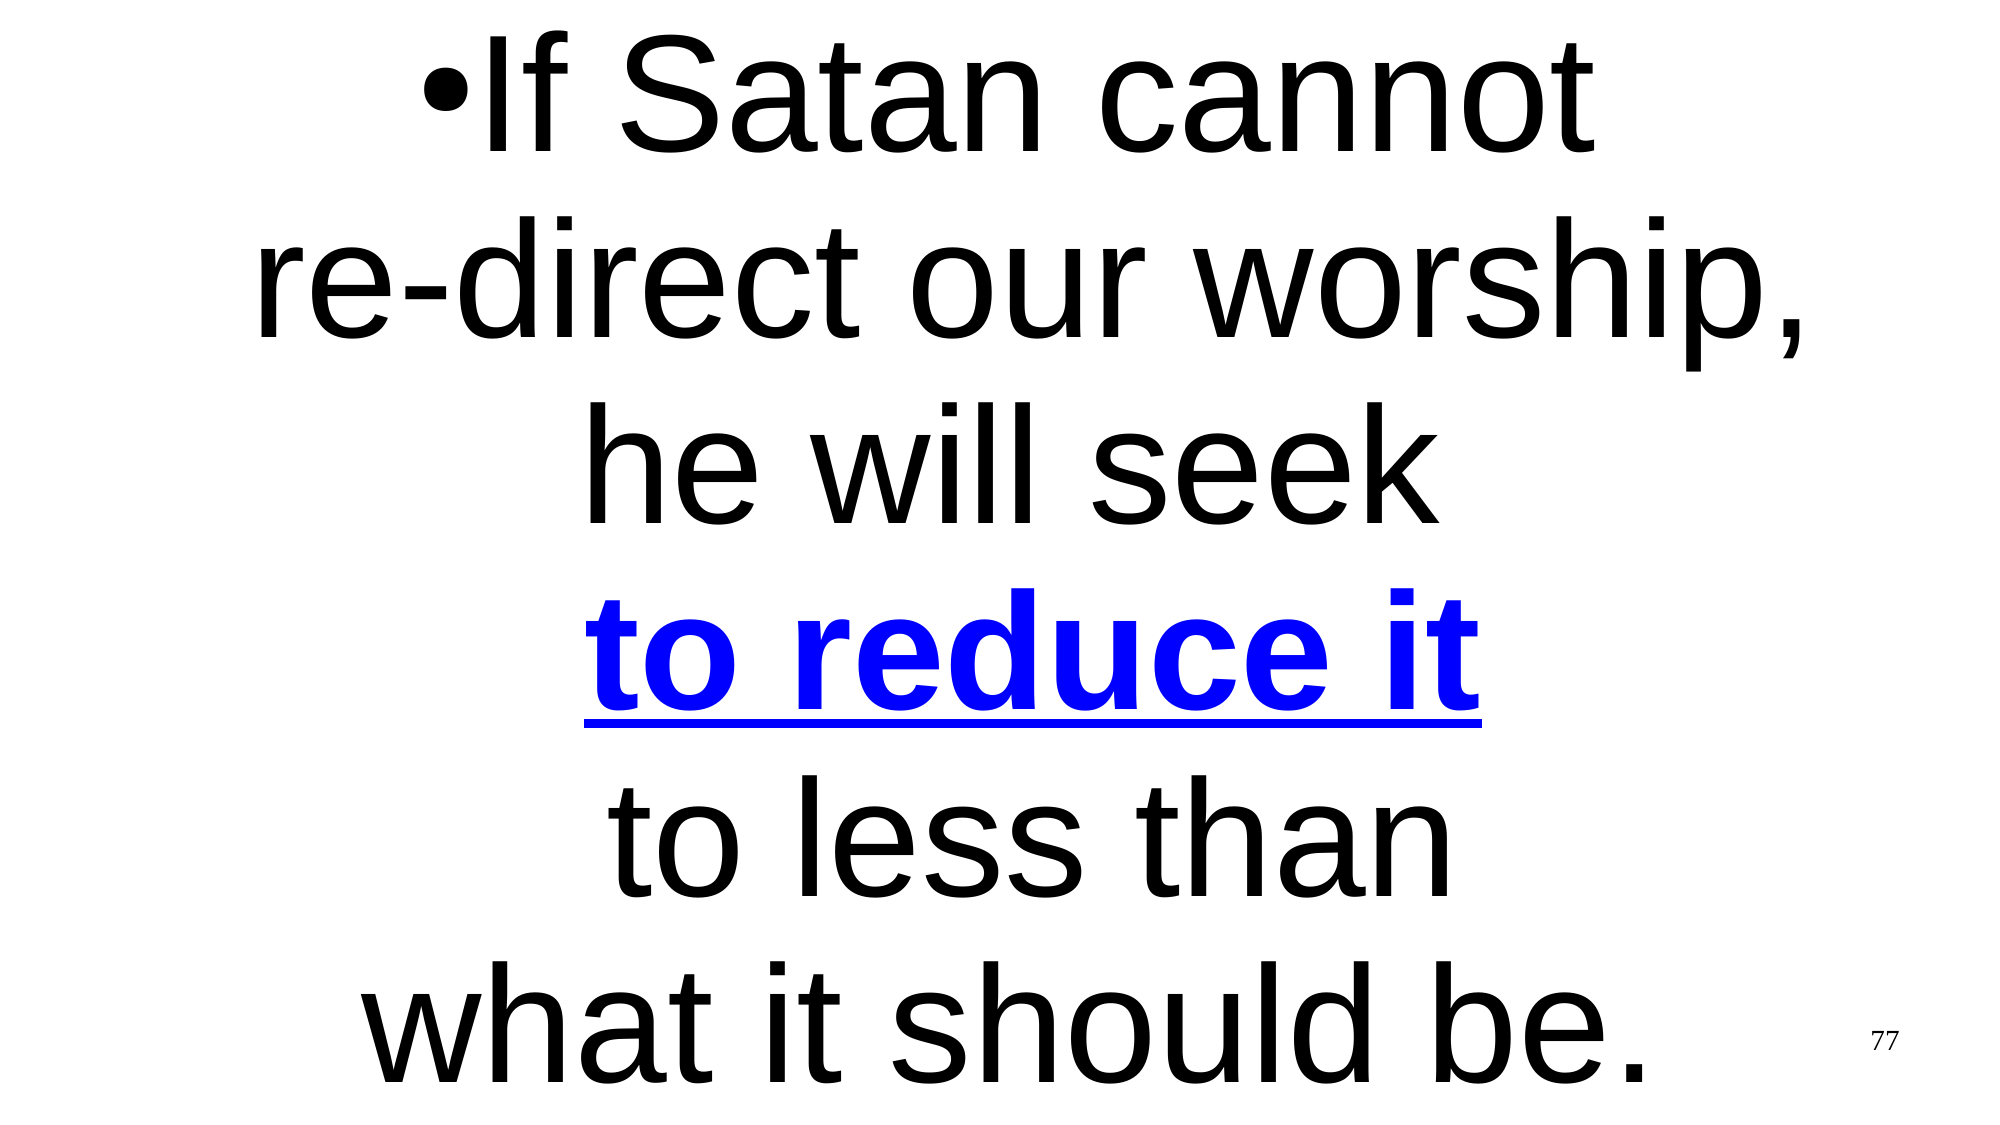

# If Satan cannot re-direct our worship, he will seek to reduce it to less than what it should be.
77